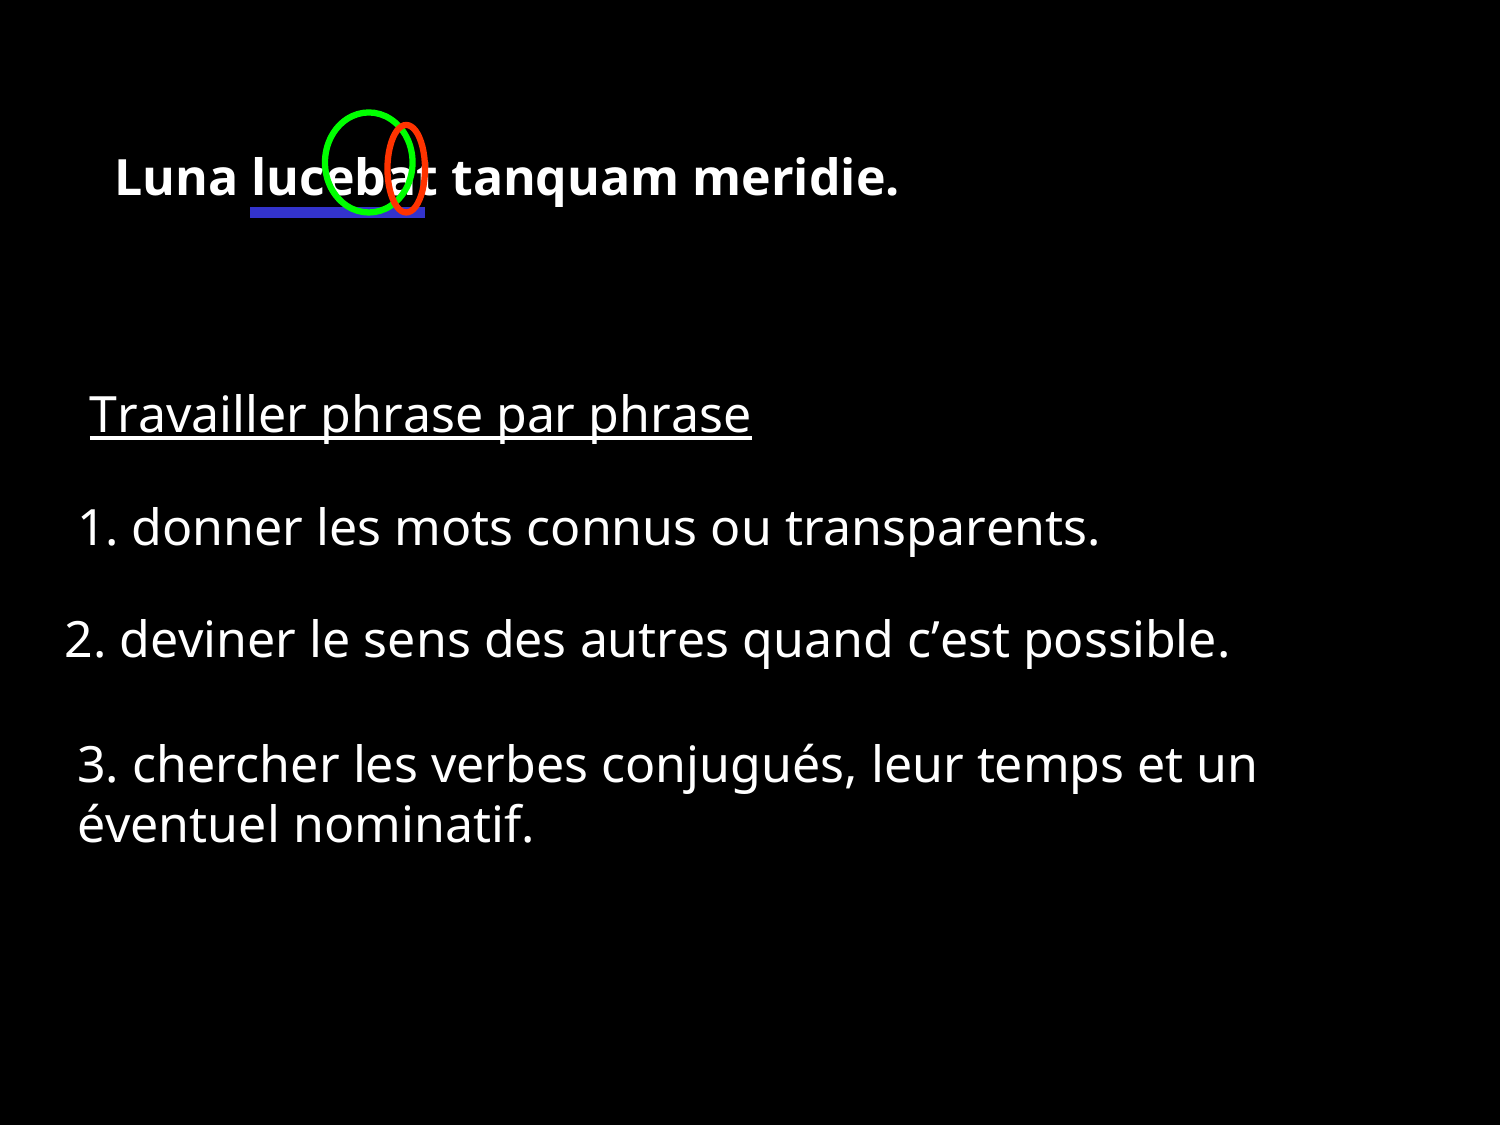

Luna lucebat tanquam meridie.
Travailler phrase par phrase
1. donner les mots connus ou transparents.
2. deviner le sens des autres quand c’est possible.
3. chercher les verbes conjugués, leur temps et un éventuel nominatif.